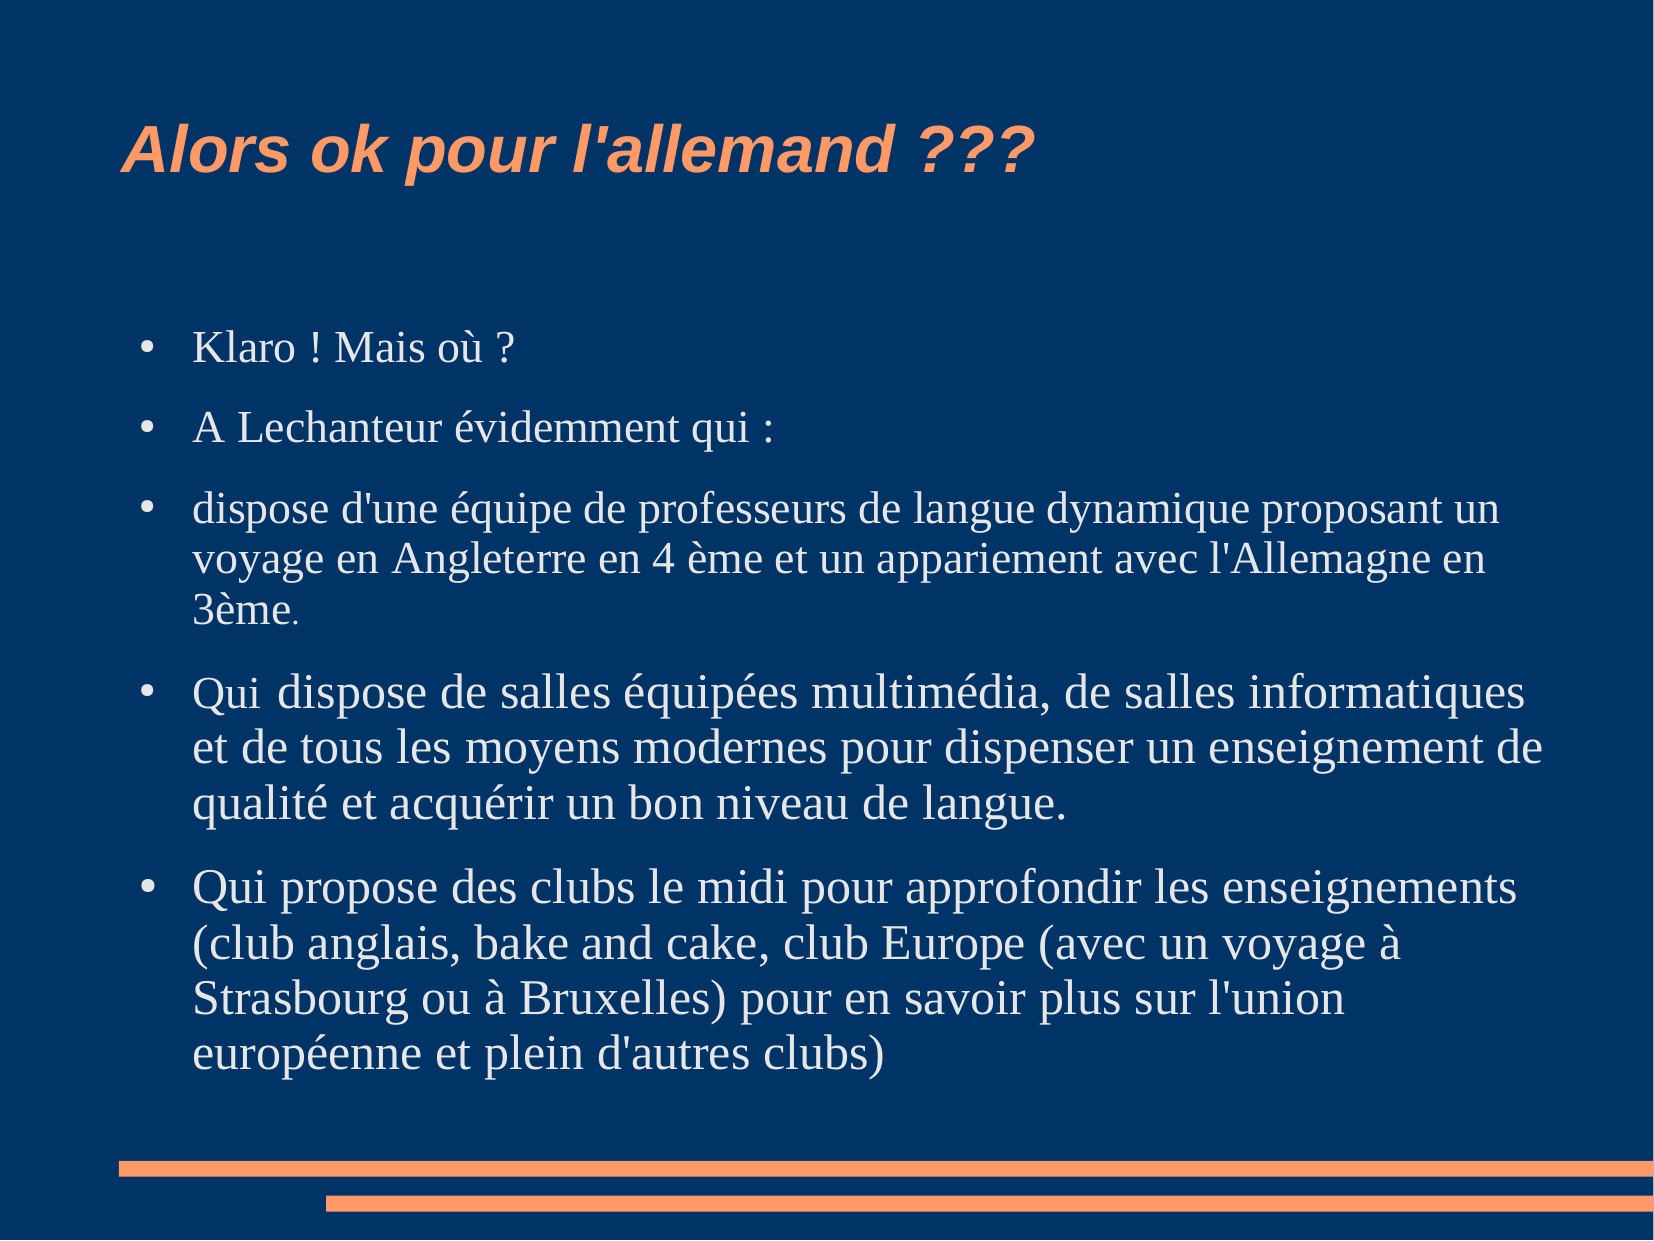

# Alors ok pour l'allemand ???
Klaro ! Mais où ?
A Lechanteur évidemment qui :
dispose d'une équipe de professeurs de langue dynamique proposant un voyage en Angleterre en 4 ème et un appariement avec l'Allemagne en 3ème.
Qui dispose de salles équipées multimédia, de salles informatiques et de tous les moyens modernes pour dispenser un enseignement de qualité et acquérir un bon niveau de langue.
Qui propose des clubs le midi pour approfondir les enseignements (club anglais, bake and cake, club Europe (avec un voyage à Strasbourg ou à Bruxelles) pour en savoir plus sur l'union européenne et plein d'autres clubs)